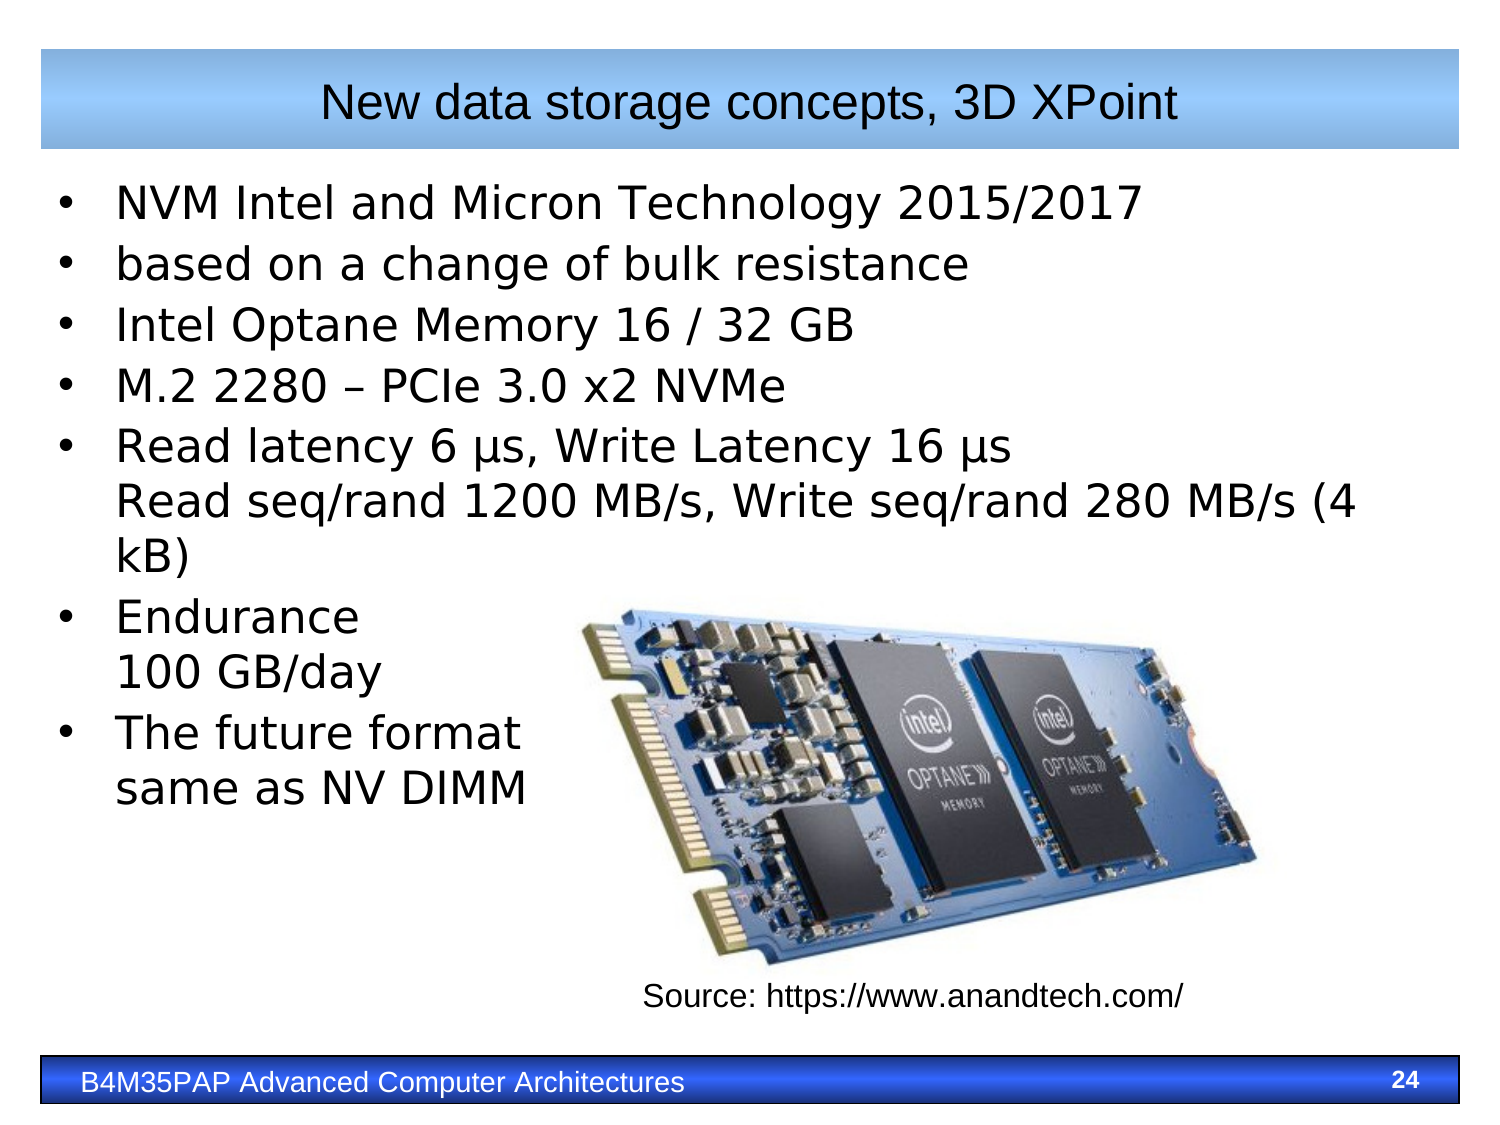

# New data storage concepts, 3D XPoint
NVM Intel and Micron Technology 2015/2017
based on a change of bulk resistance
Intel Optane Memory 16 / 32 GB
M.2 2280 – PCIe 3.0 x2 NVMe
Read latency 6 µs, Write Latency 16 µs
Read seq/rand 1200 MB/s, Write seq/rand 280 MB/s (4 kB)
Endurance
100 GB/day
The future format
same as NV DIMM
Source: https://www.anandtech.com/